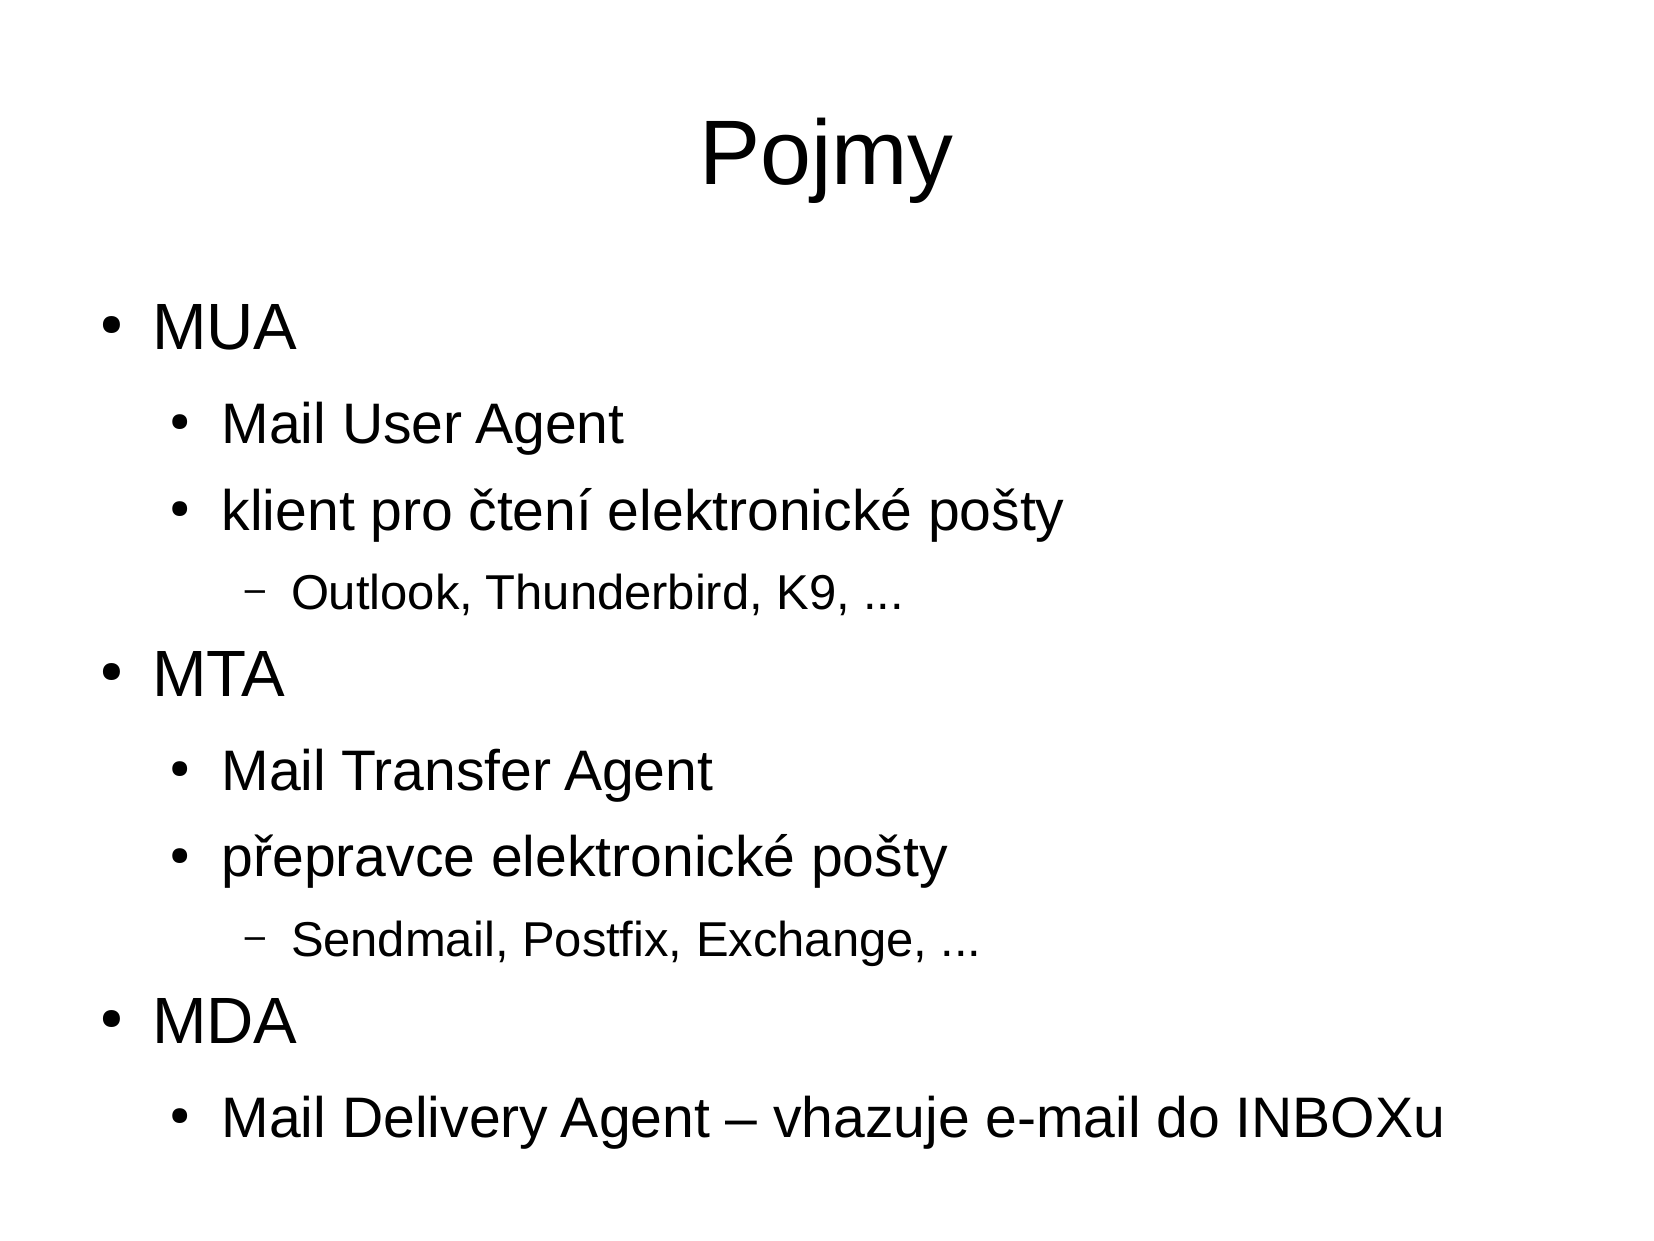

# Pojmy
MUA
Mail User Agent
klient pro čtení elektronické pošty
Outlook, Thunderbird, K9, ...
MTA
Mail Transfer Agent
přepravce elektronické pošty
Sendmail, Postfix, Exchange, ...
MDA
Mail Delivery Agent – vhazuje e-mail do INBOXu